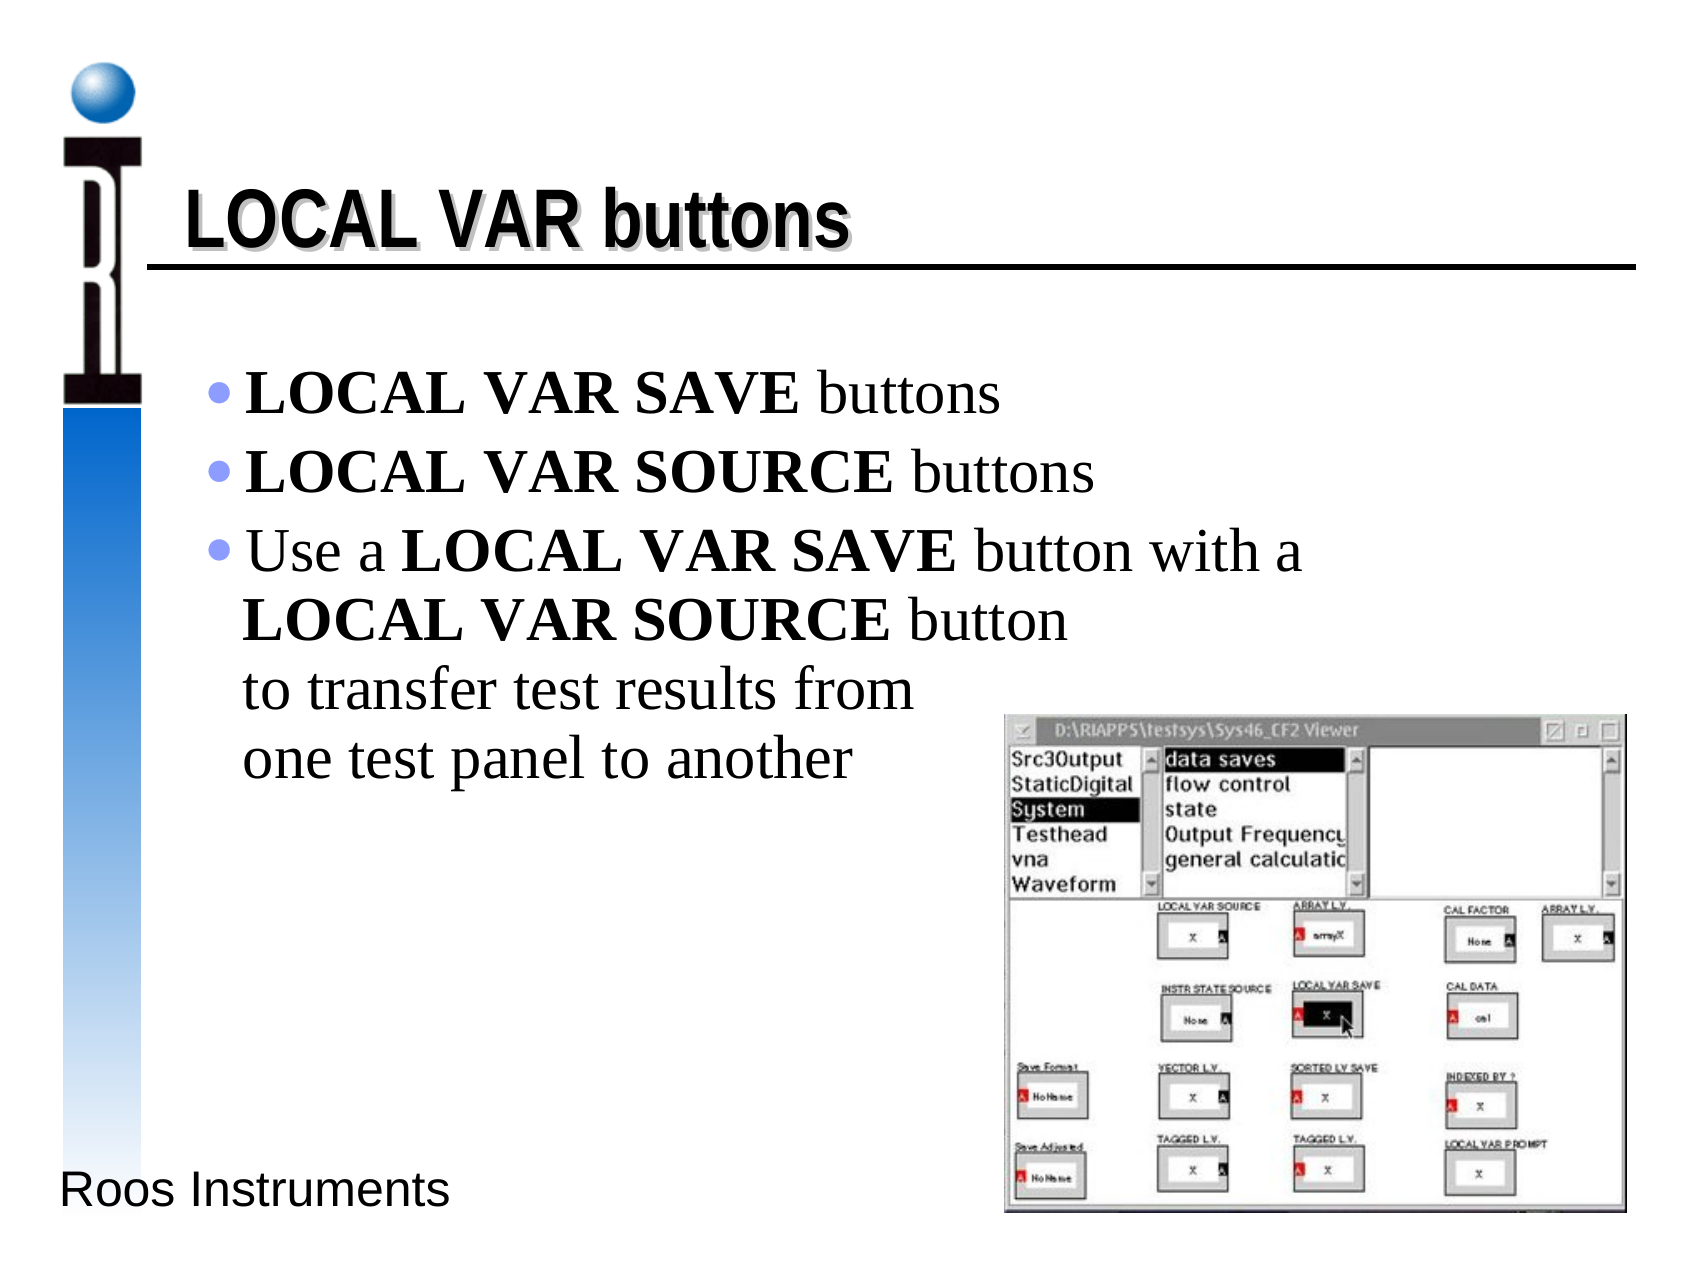

LOCAL VAR buttons
LOCAL VAR SAVE buttons
LOCAL VAR SOURCE buttons
Use a LOCAL VAR SAVE button with a
LOCAL VAR SOURCE button
to transfer test results from
one test panel to another